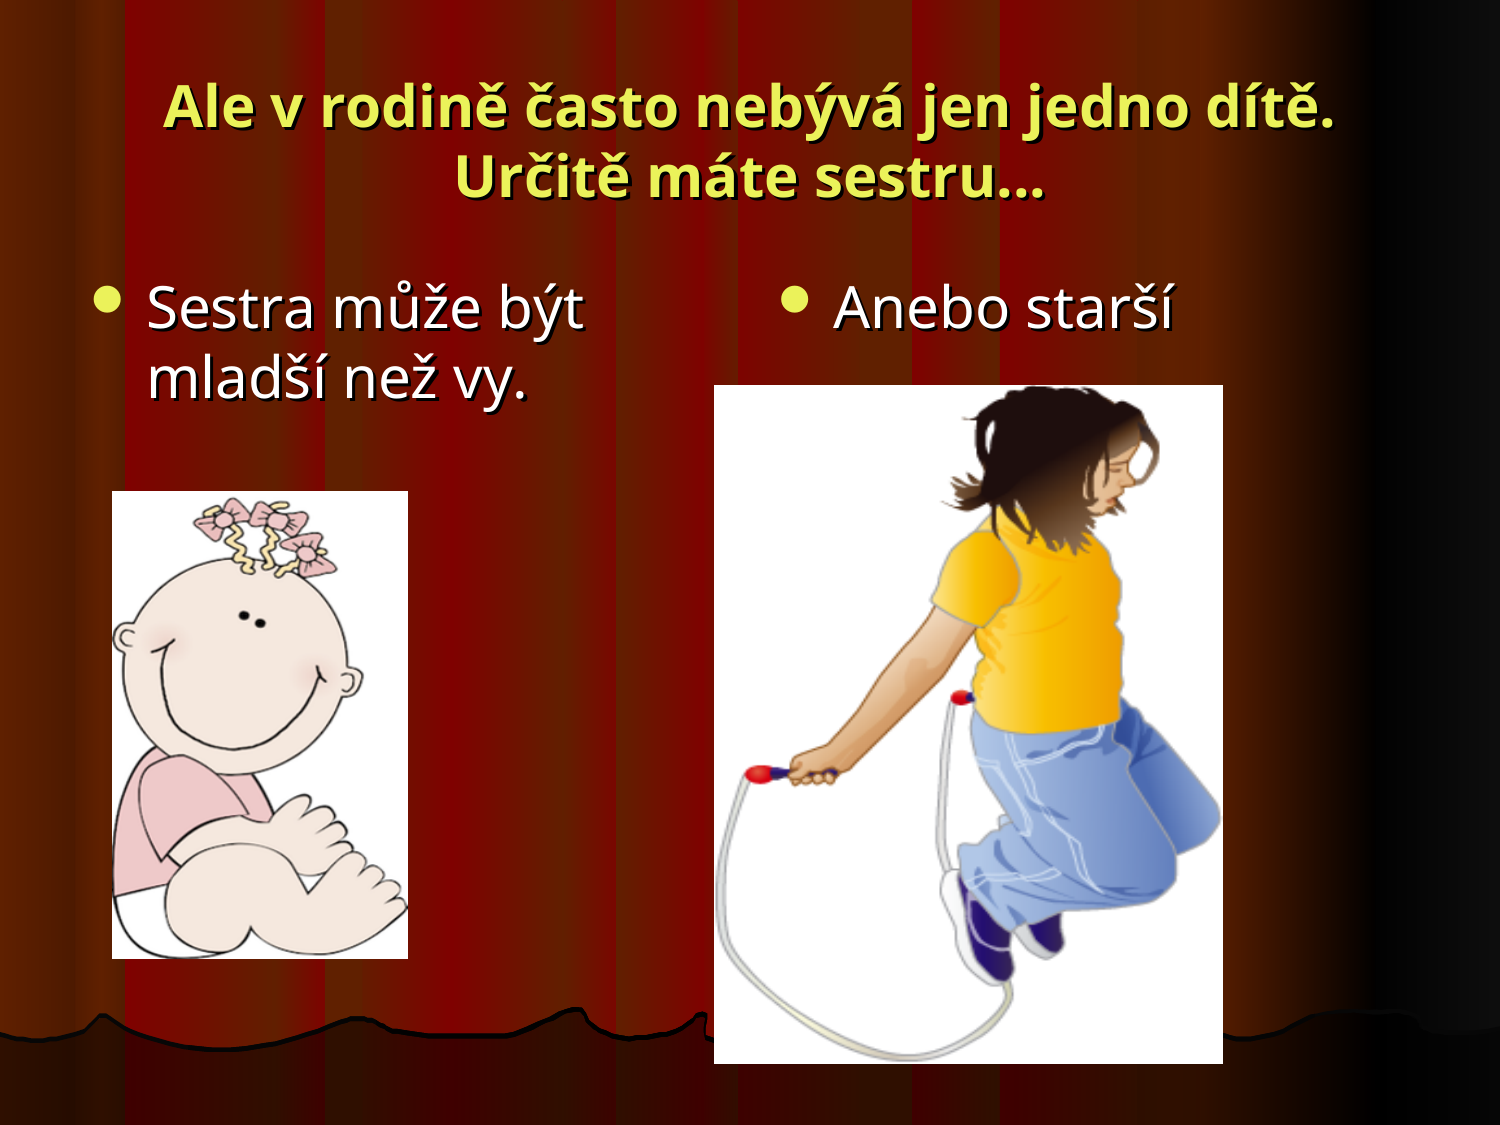

# Ale v rodině často nebývá jen jedno dítě. Určitě máte sestru...
Sestra může být mladší než vy.
Anebo starší